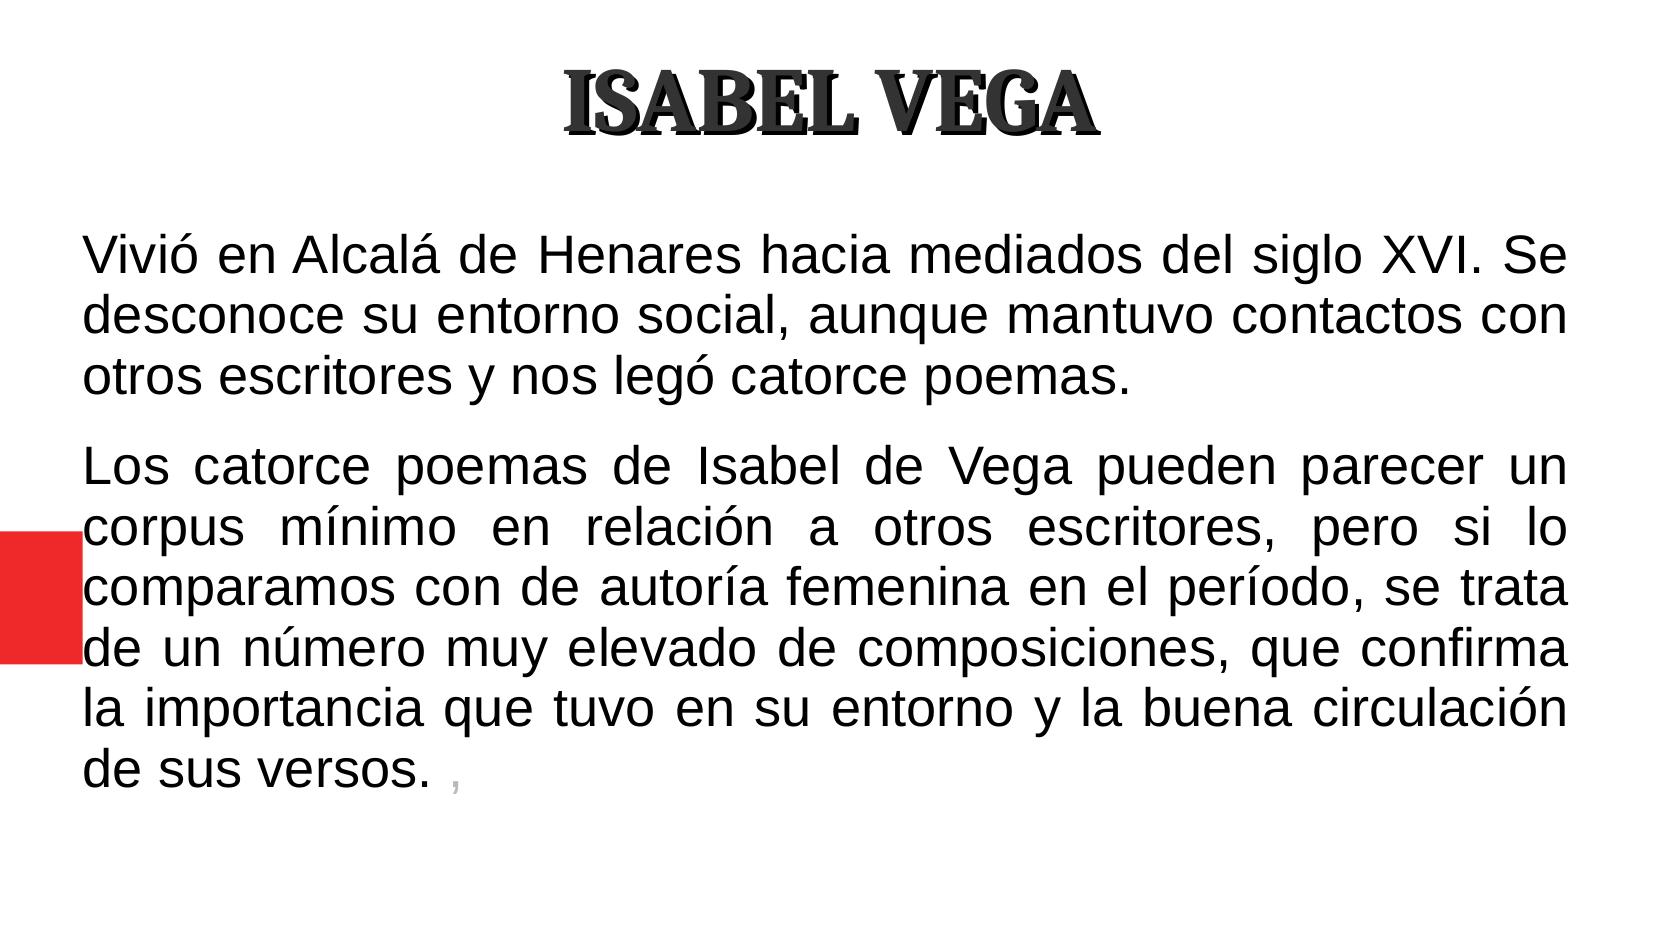

# ISABEL VEGA
Vivió en Alcalá de Henares hacia mediados del siglo XVI. Se desconoce su entorno social, aunque mantuvo contactos con otros escritores y nos legó catorce poemas.
Los catorce poemas de Isabel de Vega pueden parecer un corpus mínimo en relación a otros escritores, pero si lo comparamos con de autoría femenina en el período, se trata de un número muy elevado de composiciones, que confirma la importancia que tuvo en su entorno y la buena circulación de sus versos. ,